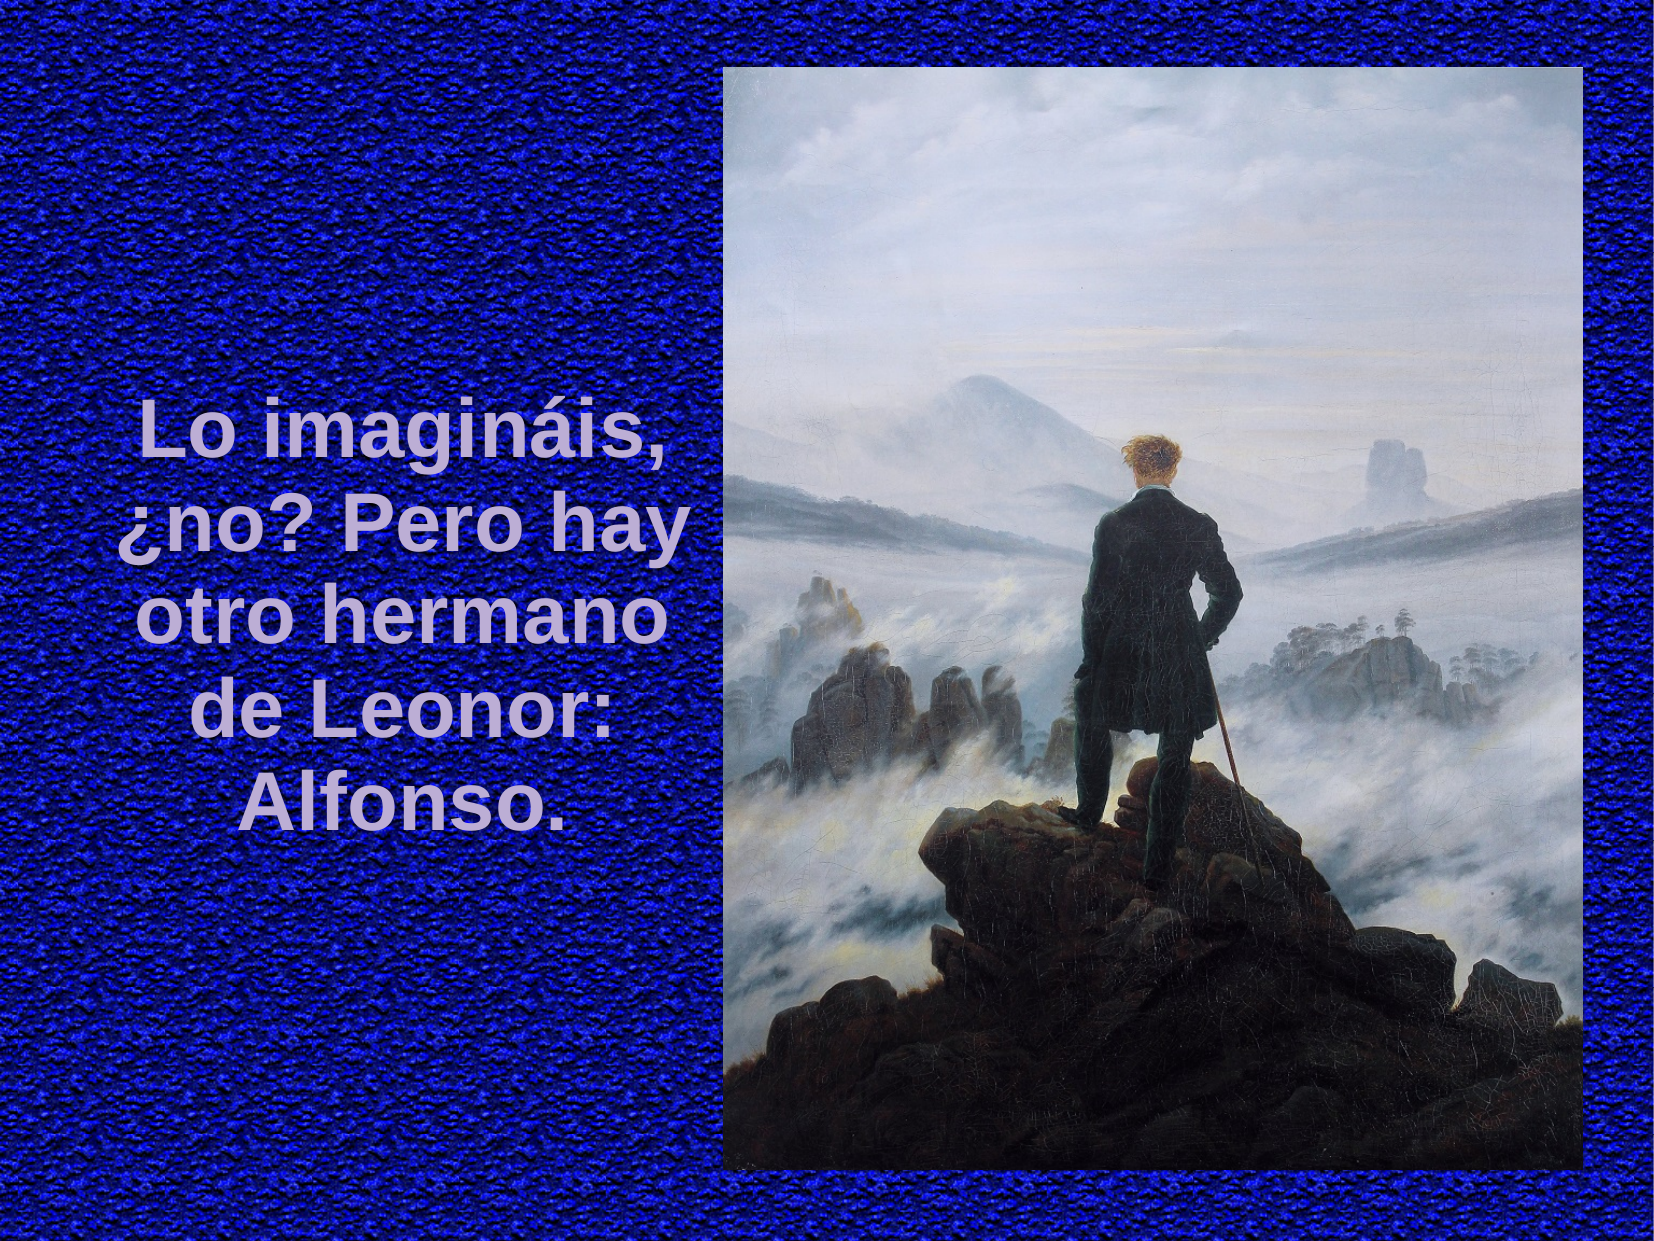

# Lo imagináis, ¿no? Pero hay otro hermano de Leonor: Alfonso.